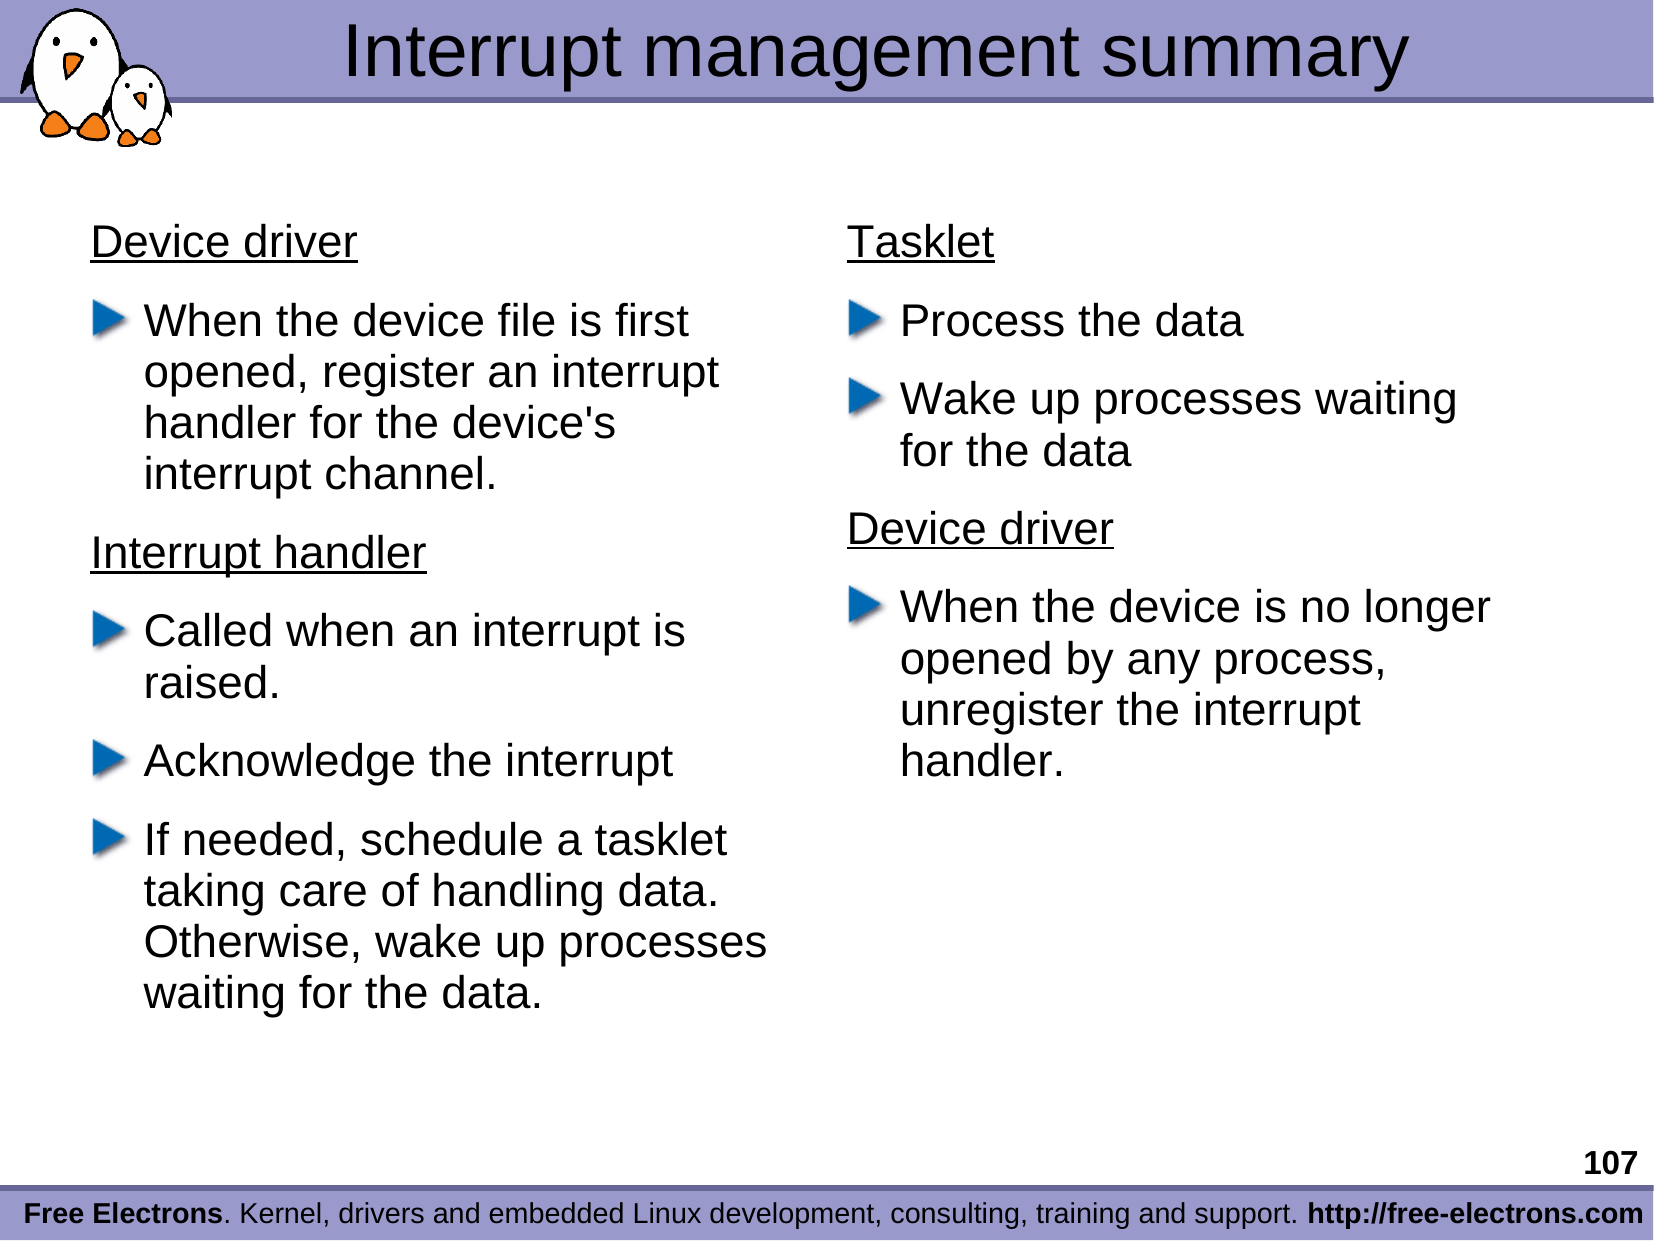

# Interrupt management summary
Device driver
When the device file is first opened, register an interrupt handler for the device's interrupt channel.
Interrupt handler
Called when an interrupt is raised.
Acknowledge the interrupt
If needed, schedule a tasklet taking care of handling data. Otherwise, wake up processes waiting for the data.
Tasklet
Process the data
Wake up processes waiting for the data
Device driver
When the device is no longer opened by any process, unregister the interrupt handler.